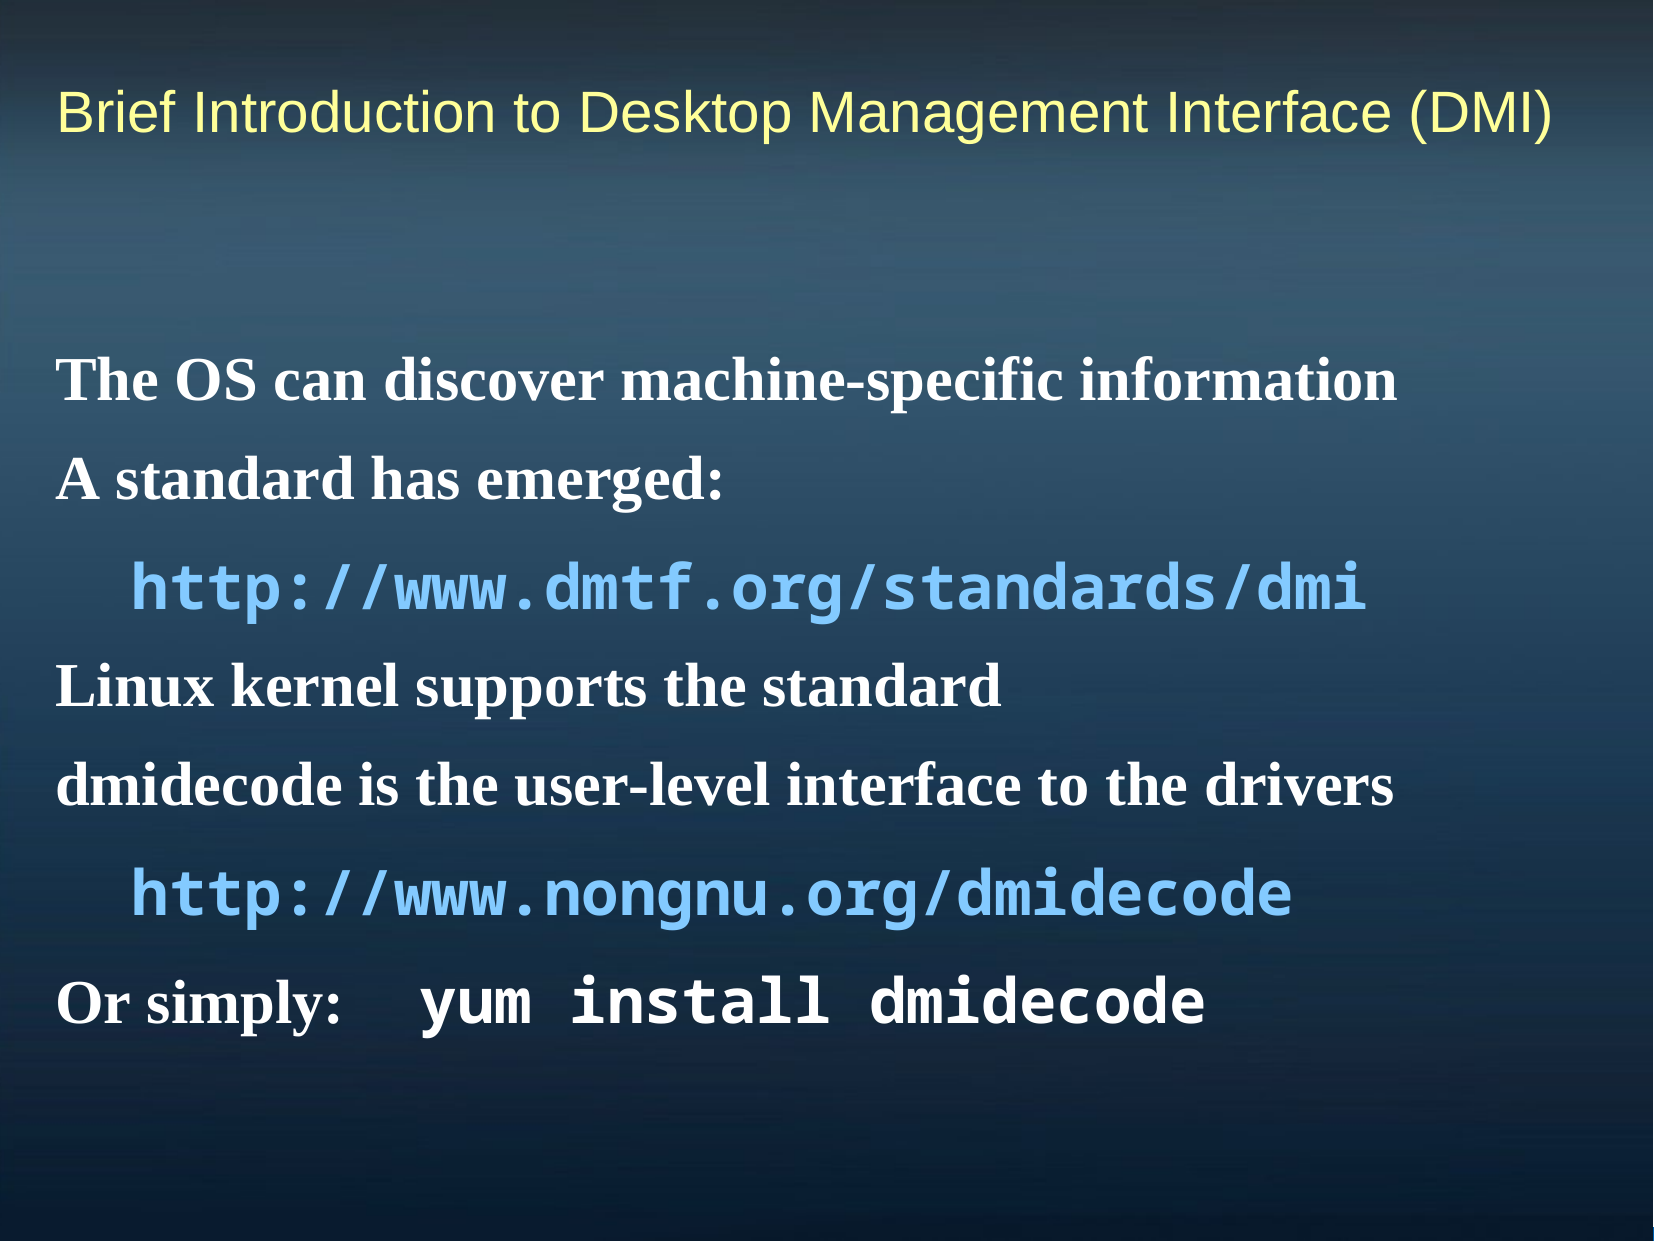

# Brief Introduction to Desktop Management Interface (DMI)
The OS can discover machine-specific information
A standard has emerged:
http://www.dmtf.org/standards/dmi
Linux kernel supports the standard
dmidecode is the user-level interface to the drivers
http://www.nongnu.org/dmidecode
Or simply: yum install dmidecode